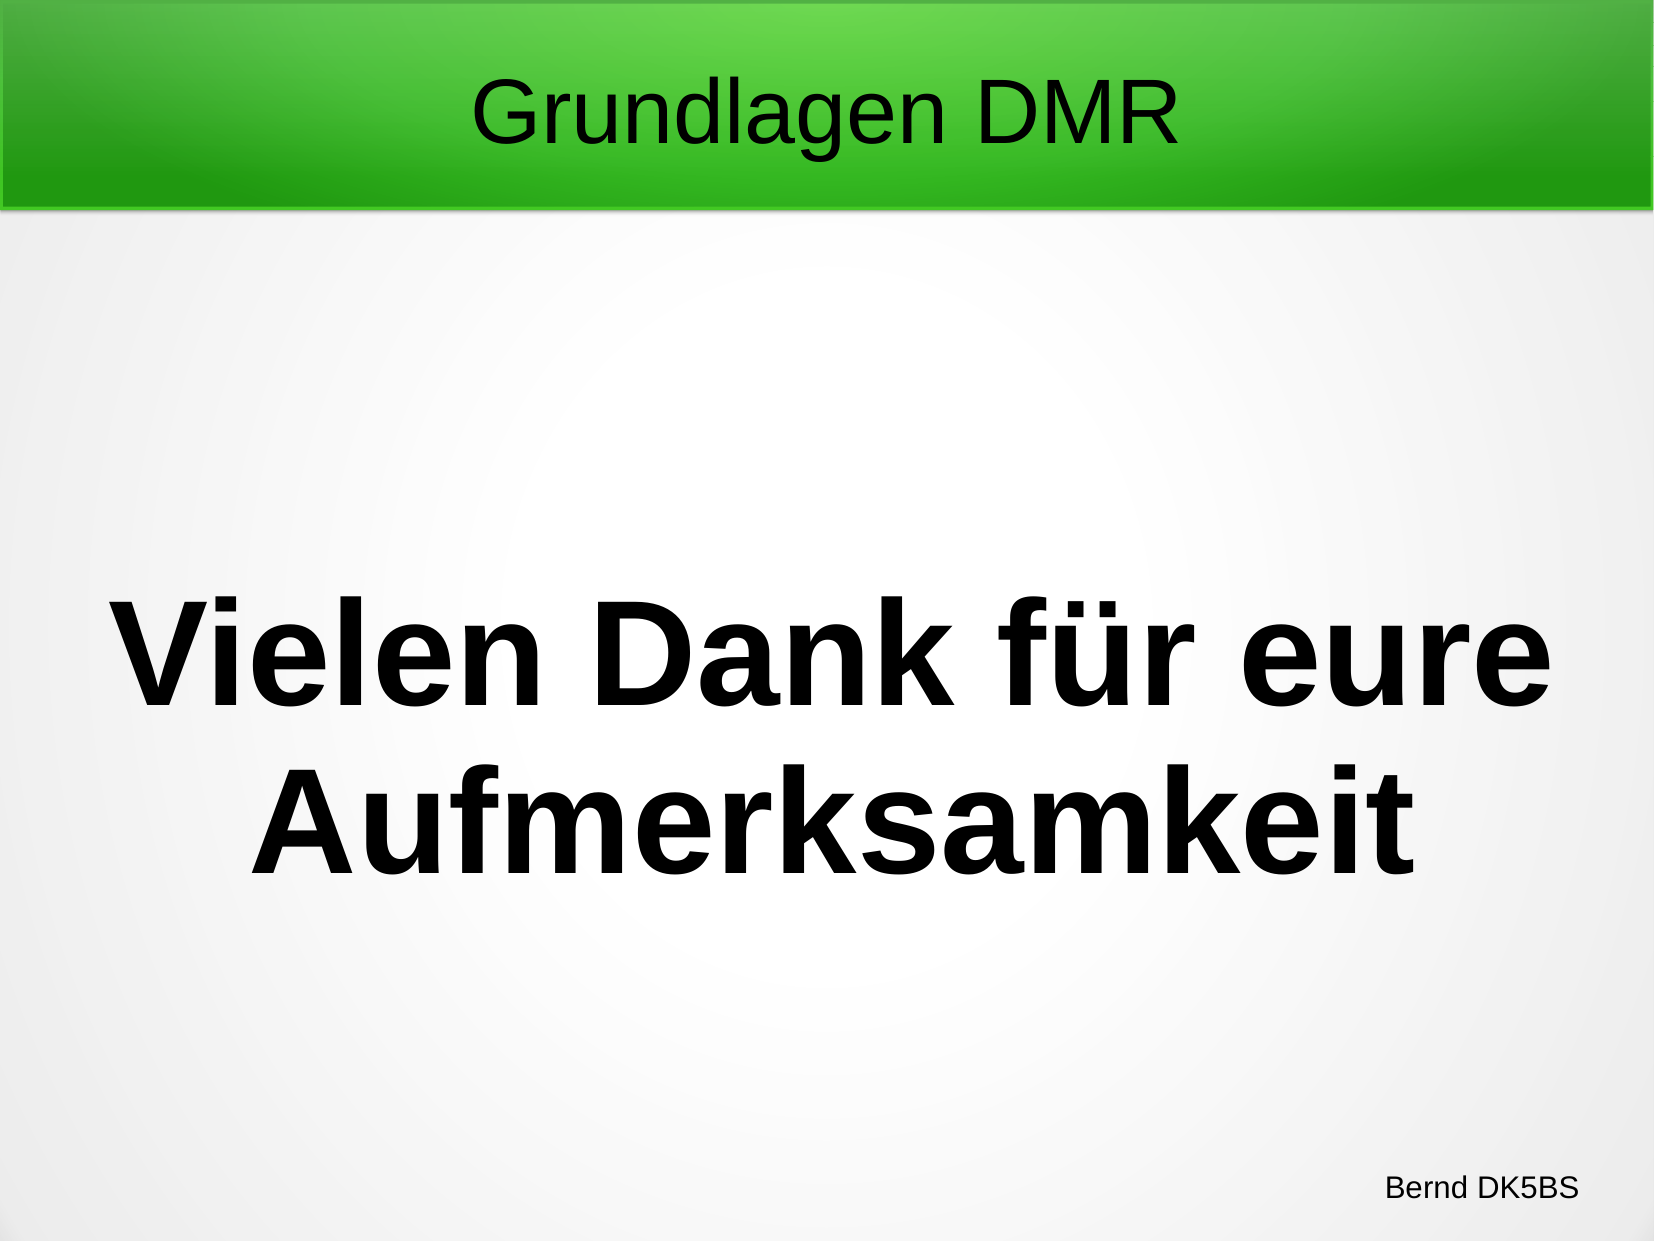

# Grundlagen DMR
Vielen Dank für eure Aufmerksamkeit
Bernd DK5BS